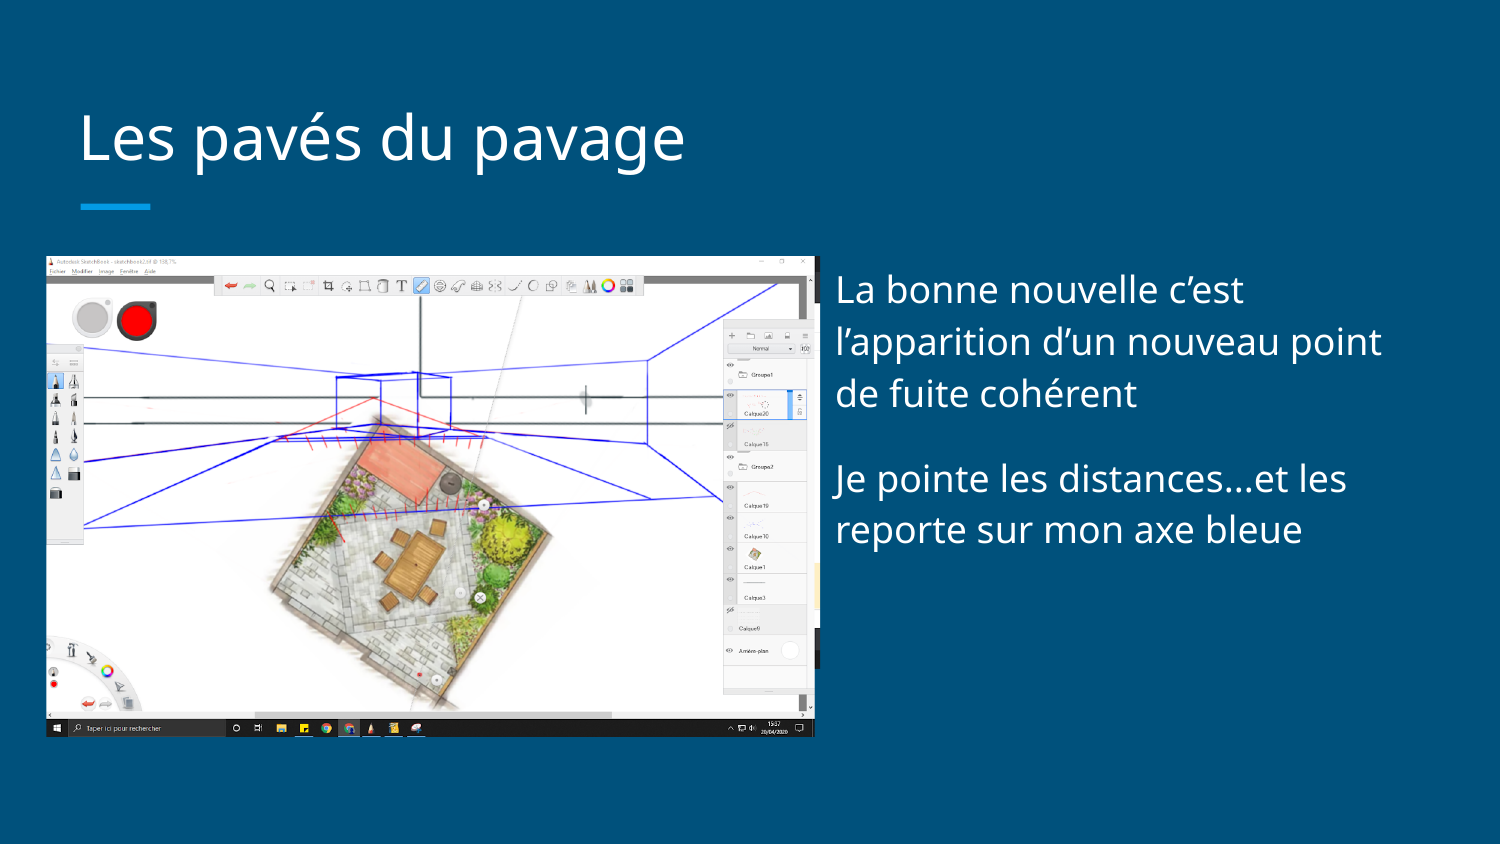

# Les pavés du pavage
La bonne nouvelle c’est l’apparition d’un nouveau point de fuite cohérent
Je pointe les distances...et les reporte sur mon axe bleue